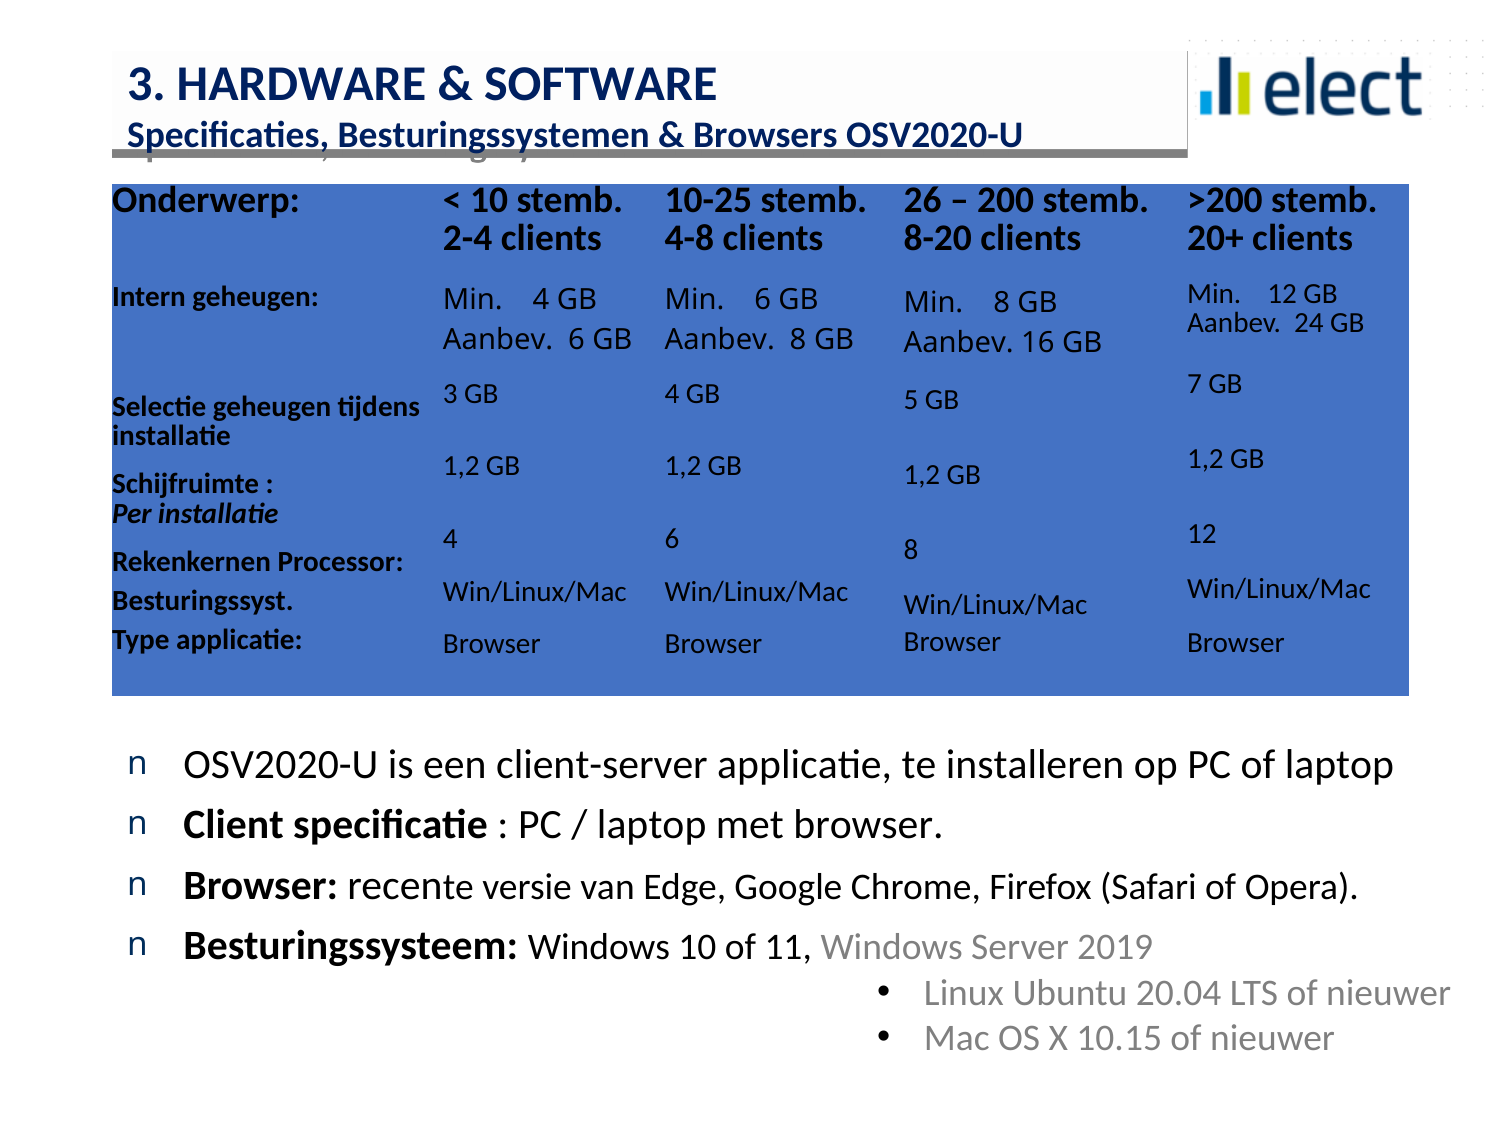

3. HARDWARE & SOFTWARE
Specificaties, Besturingssystemen & Browsers OSV2020-U
| Onderwerp: |
| --- |
| Intern geheugen: |
| Selectie geheugen tijdens installatie |
| Schijfruimte : Per installatie |
| Rekenkernen Processor: |
| Besturingssyst. |
| Type applicatie: |
| < 10 stemb. 2-4 clients |
| --- |
| Min. 4 GB Aanbev. 6 GB |
| 3 GB |
| 1,2 GB |
| 4 |
| Win/Linux/Mac |
| Browser |
| 10-25 stemb. 4-8 clients |
| --- |
| Min. 6 GB Aanbev. 8 GB |
| 4 GB |
| 1,2 GB |
| 6 |
| Win/Linux/Mac |
| Browser |
| 26 – 200 stemb. 8-20 clients |
| --- |
| Min. 8 GB Aanbev. 16 GB |
| 5 GB |
| 1,2 GB |
| 8 |
| Win/Linux/Mac |
| Browser |
| >200 stemb. 20+ clients |
| --- |
| Min. 12 GB Aanbev. 24 GB |
| 7 GB |
| 1,2 GB |
| 12 |
| Win/Linux/Mac |
| Browser |
OSV2020-U is een client-server applicatie, te installeren op PC of laptop
Client specificatie : PC / laptop met browser.
Browser: recente versie van Edge, Google Chrome, Firefox (Safari of Opera).
Besturingssysteem: Windows 10 of 11, Windows Server 2019
Linux Ubuntu 20.04 LTS of nieuwer
Mac OS X 10.15 of nieuwer